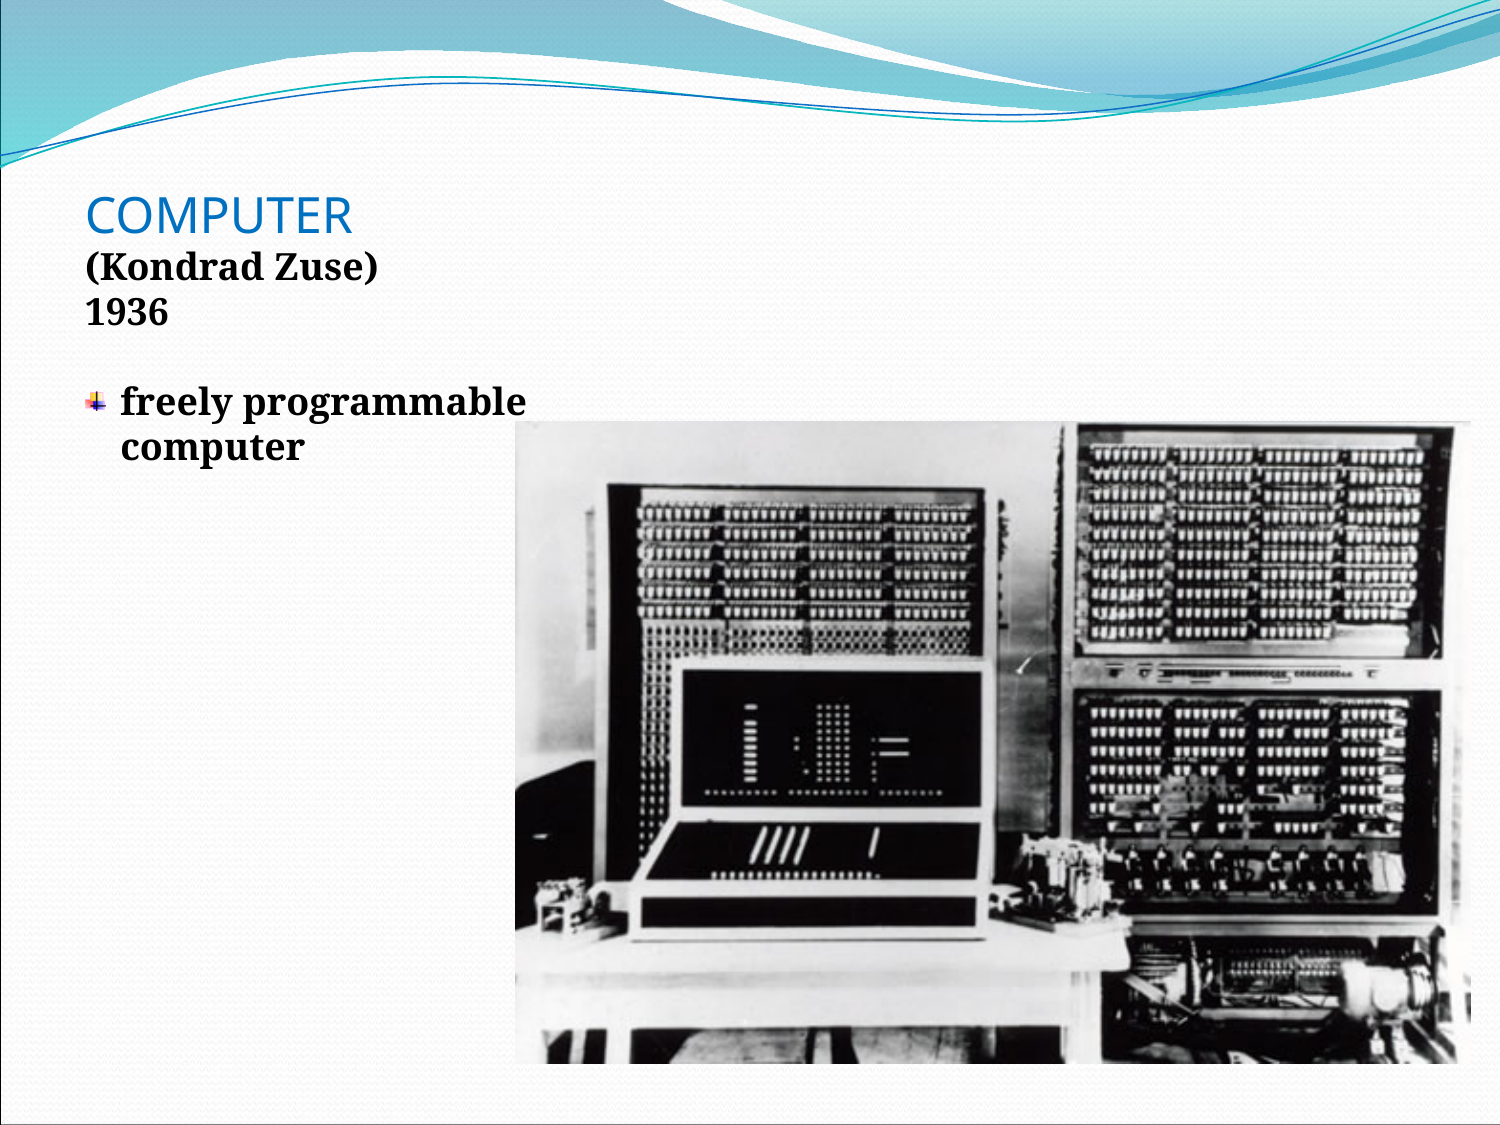

COMPUTER
(Kondrad Zuse)
1936
freely programmable computer